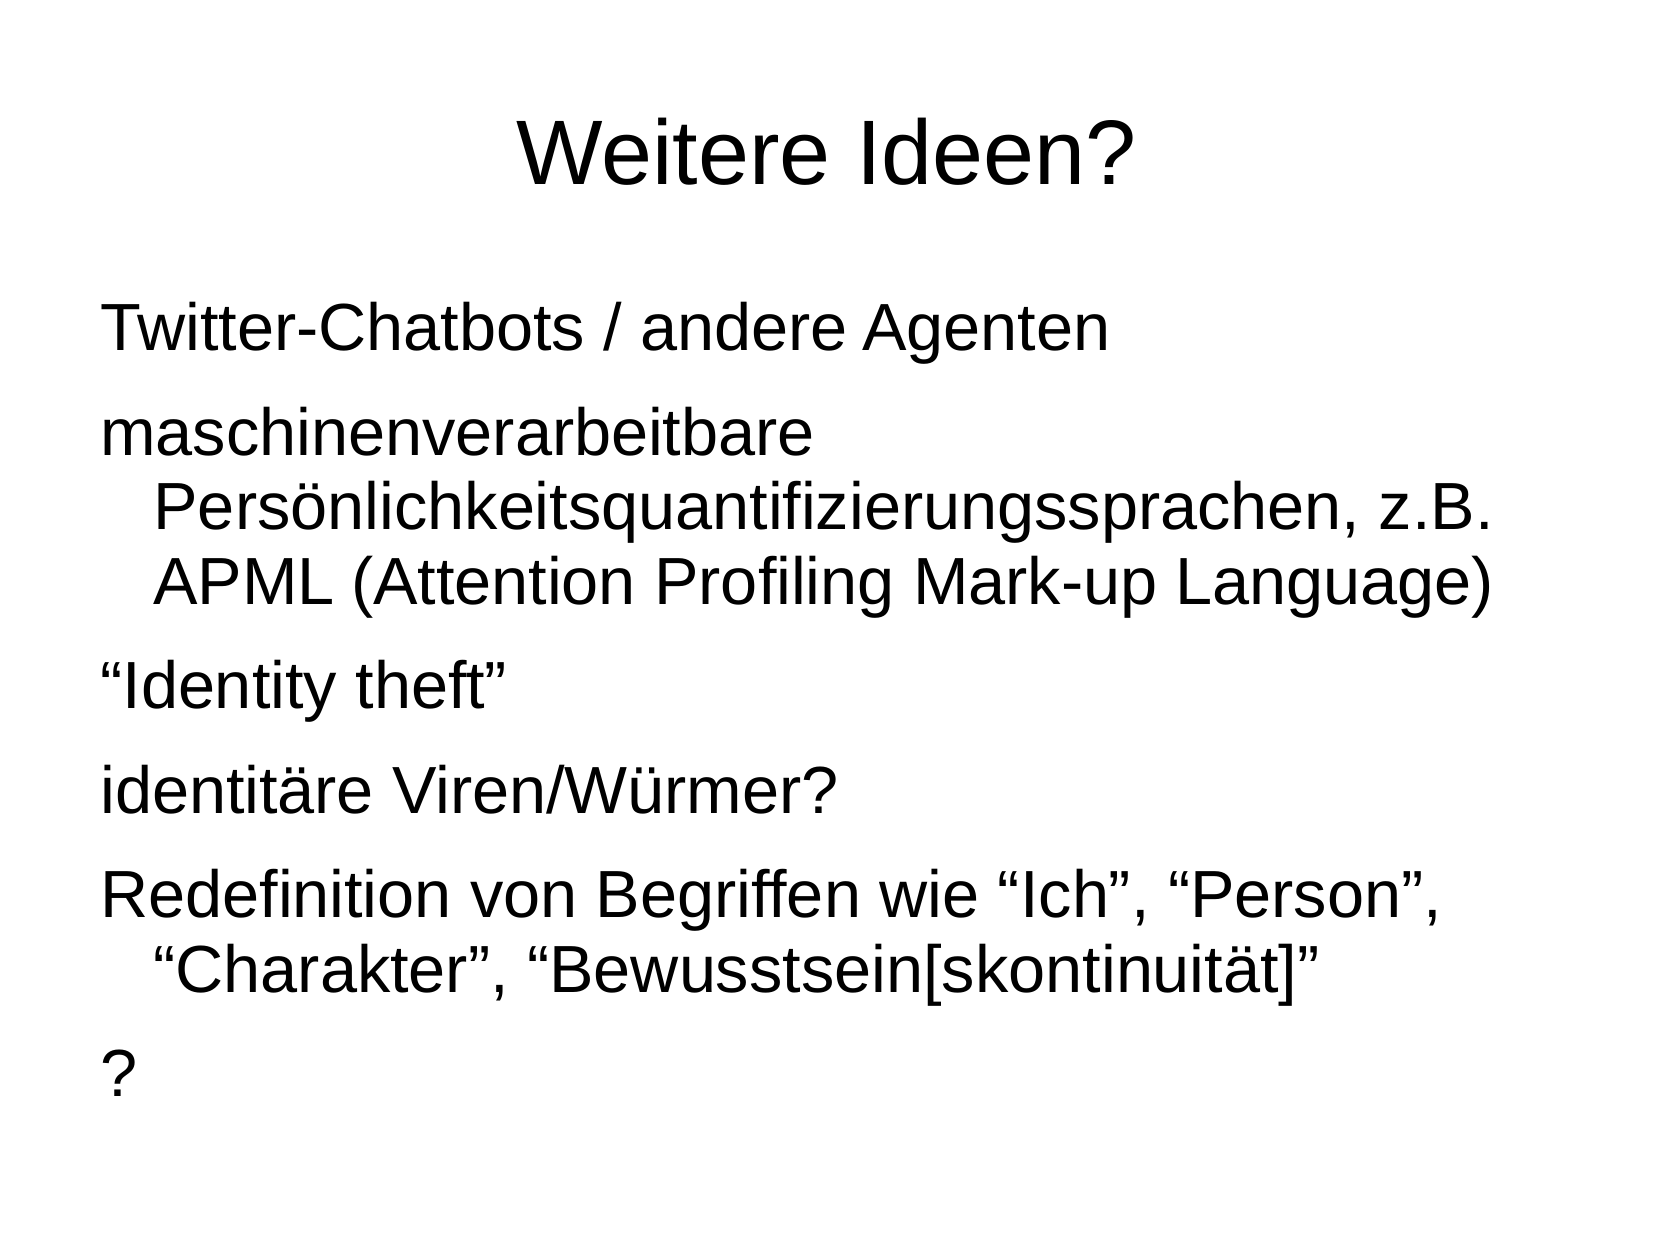

# Weitere Ideen?
Twitter-Chatbots / andere Agenten
maschinenverarbeitbare Persönlichkeitsquantifizierungssprachen, z.B. APML (Attention Profiling Mark-up Language)
“Identity theft”
identitäre Viren/Würmer?
Redefinition von Begriffen wie “Ich”, “Person”, “Charakter”, “Bewusstsein[skontinuität]”
?